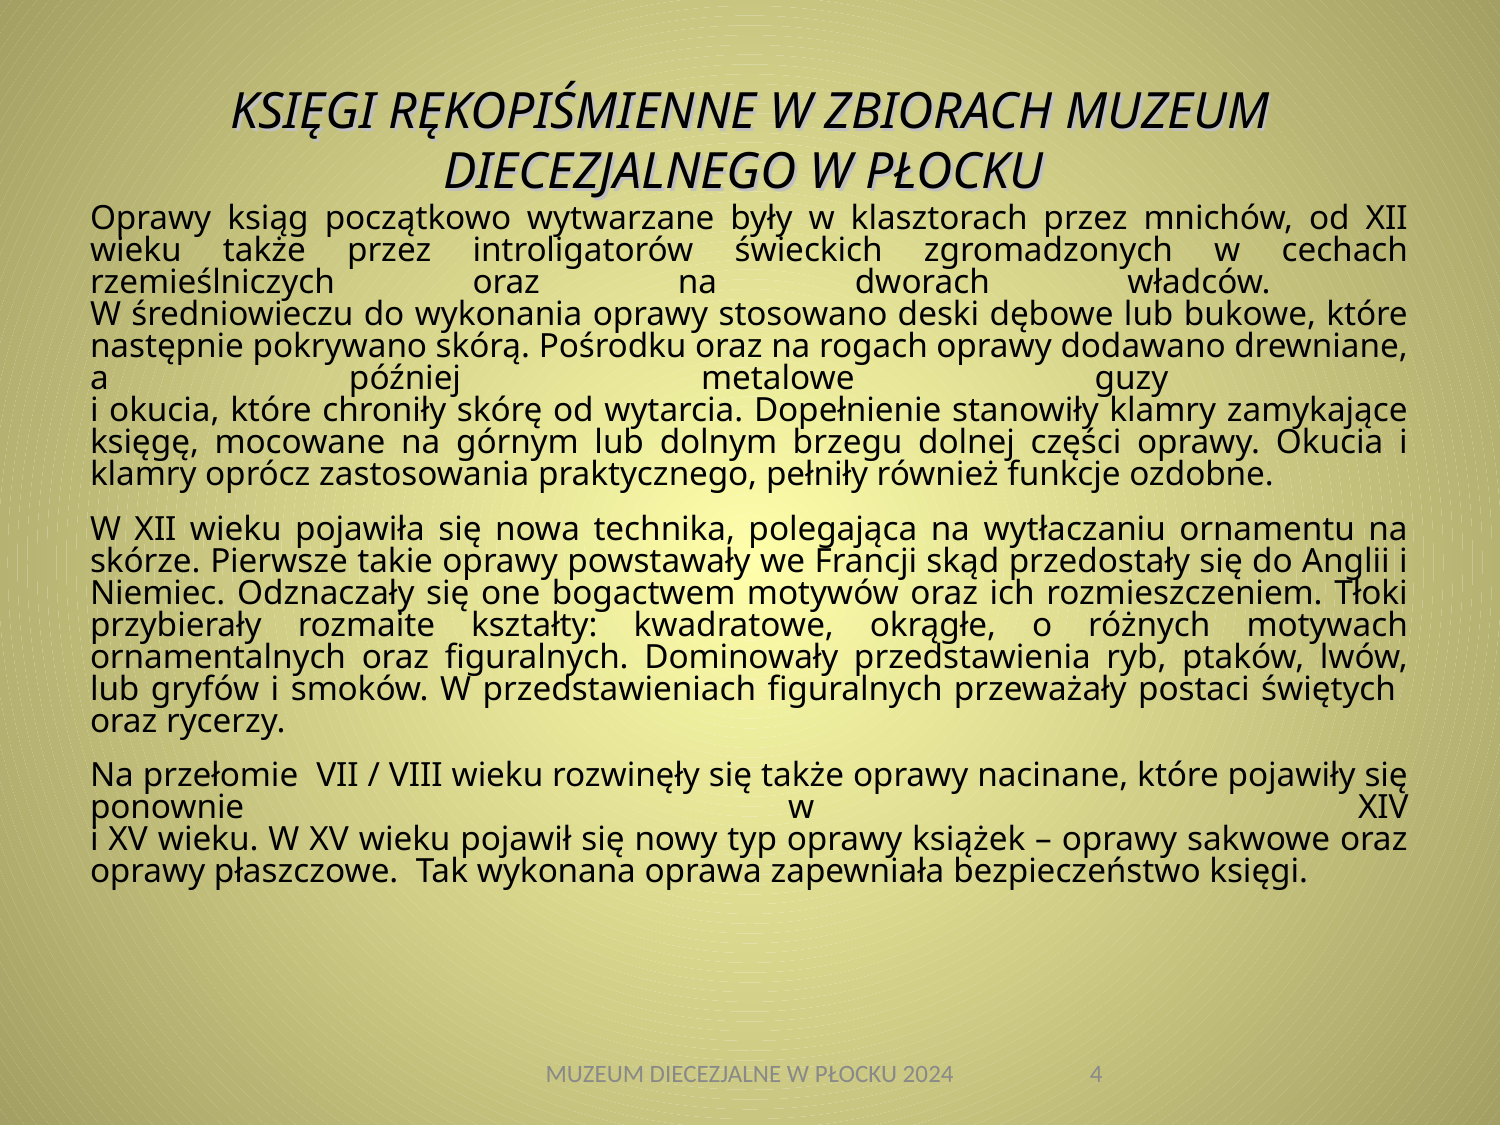

# KSIĘGI RĘKOPIŚMIENNE W ZBIORACH MUZEUM DIECEZJALNEGO W PŁOCKU
Oprawy ksiąg początkowo wytwarzane były w klasztorach przez mnichów, od XII wieku także przez introligatorów świeckich zgromadzonych w cechach rzemieślniczych oraz na dworach władców.
W średniowieczu do wykonania oprawy stosowano deski dębowe lub bukowe, które następnie pokrywano skórą. Pośrodku oraz na rogach oprawy dodawano drewniane, a później metalowe guzy
i okucia, które chroniły skórę od wytarcia. Dopełnienie stanowiły klamry zamykające księgę, mocowane na górnym lub dolnym brzegu dolnej części oprawy. Okucia i klamry oprócz zastosowania praktycznego, pełniły również funkcje ozdobne.
W XII wieku pojawiła się nowa technika, polegająca na wytłaczaniu ornamentu na skórze. Pierwsze takie oprawy powstawały we Francji skąd przedostały się do Anglii i Niemiec. Odznaczały się one bogactwem motywów oraz ich rozmieszczeniem. Tłoki przybierały rozmaite kształty: kwadratowe, okrągłe, o różnych motywach ornamentalnych oraz figuralnych. Dominowały przedstawienia ryb, ptaków, lwów, lub gryfów i smoków. W przedstawieniach figuralnych przeważały postaci świętych
oraz rycerzy.
Na przełomie VII / VIII wieku rozwinęły się także oprawy nacinane, które pojawiły się ponownie w XIV
i XV wieku. W XV wieku pojawił się nowy typ oprawy książek – oprawy sakwowe oraz oprawy płaszczowe. Tak wykonana oprawa zapewniała bezpieczeństwo księgi.
MUZEUM DIECEZJALNE W PŁOCKU 2024